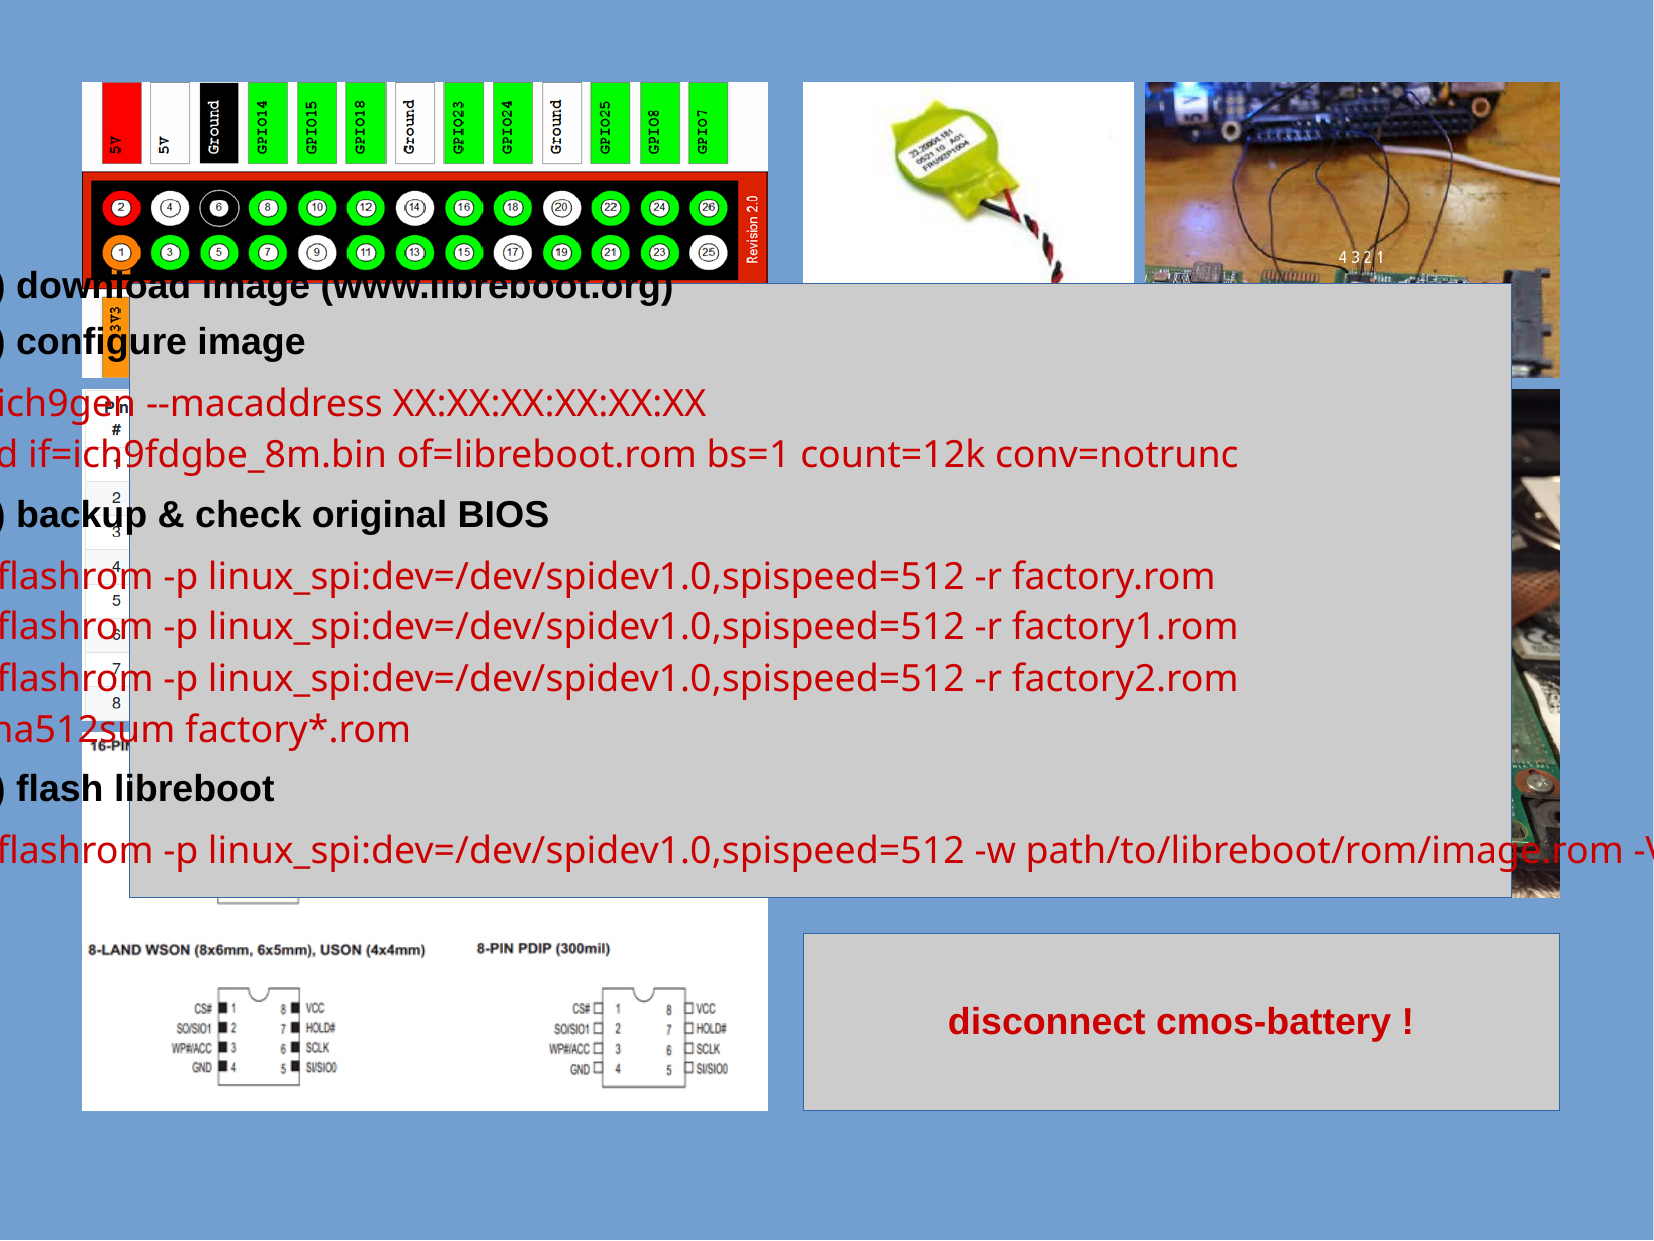

1) download image (www.libreboot.org)
2) configure image
./ich9gen --macaddress XX:XX:XX:XX:XX:XX
dd if=ich9fdgbe_8m.bin of=libreboot.rom bs=1 count=12k conv=notrunc
3) backup & check original BIOS
./flashrom -p linux_spi:dev=/dev/spidev1.0,spispeed=512 -r factory.rom
./flashrom -p linux_spi:dev=/dev/spidev1.0,spispeed=512 -r factory1.rom
./flashrom -p linux_spi:dev=/dev/spidev1.0,spispeed=512 -r factory2.rom
sha512sum factory*.rom
4) flash libreboot
./flashrom -p linux_spi:dev=/dev/spidev1.0,spispeed=512 -w path/to/libreboot/rom/image.rom -V
disconnect cmos-battery !